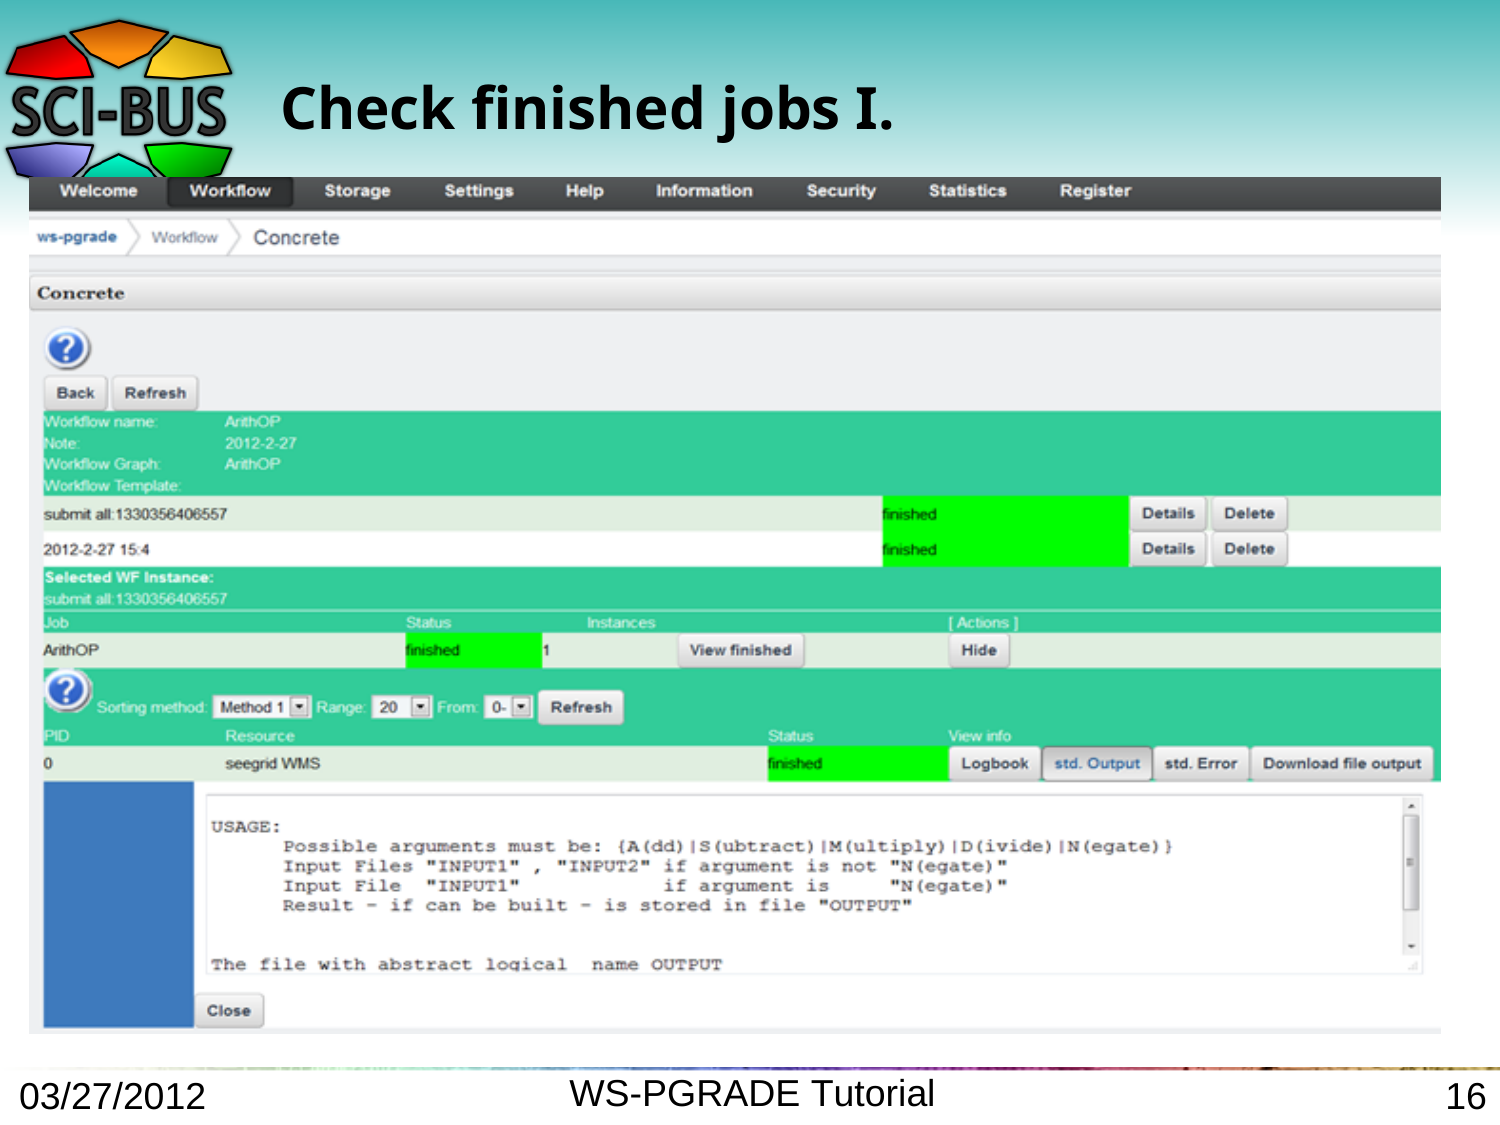

# Check finished jobs I.
Footer
5/29/2006
16